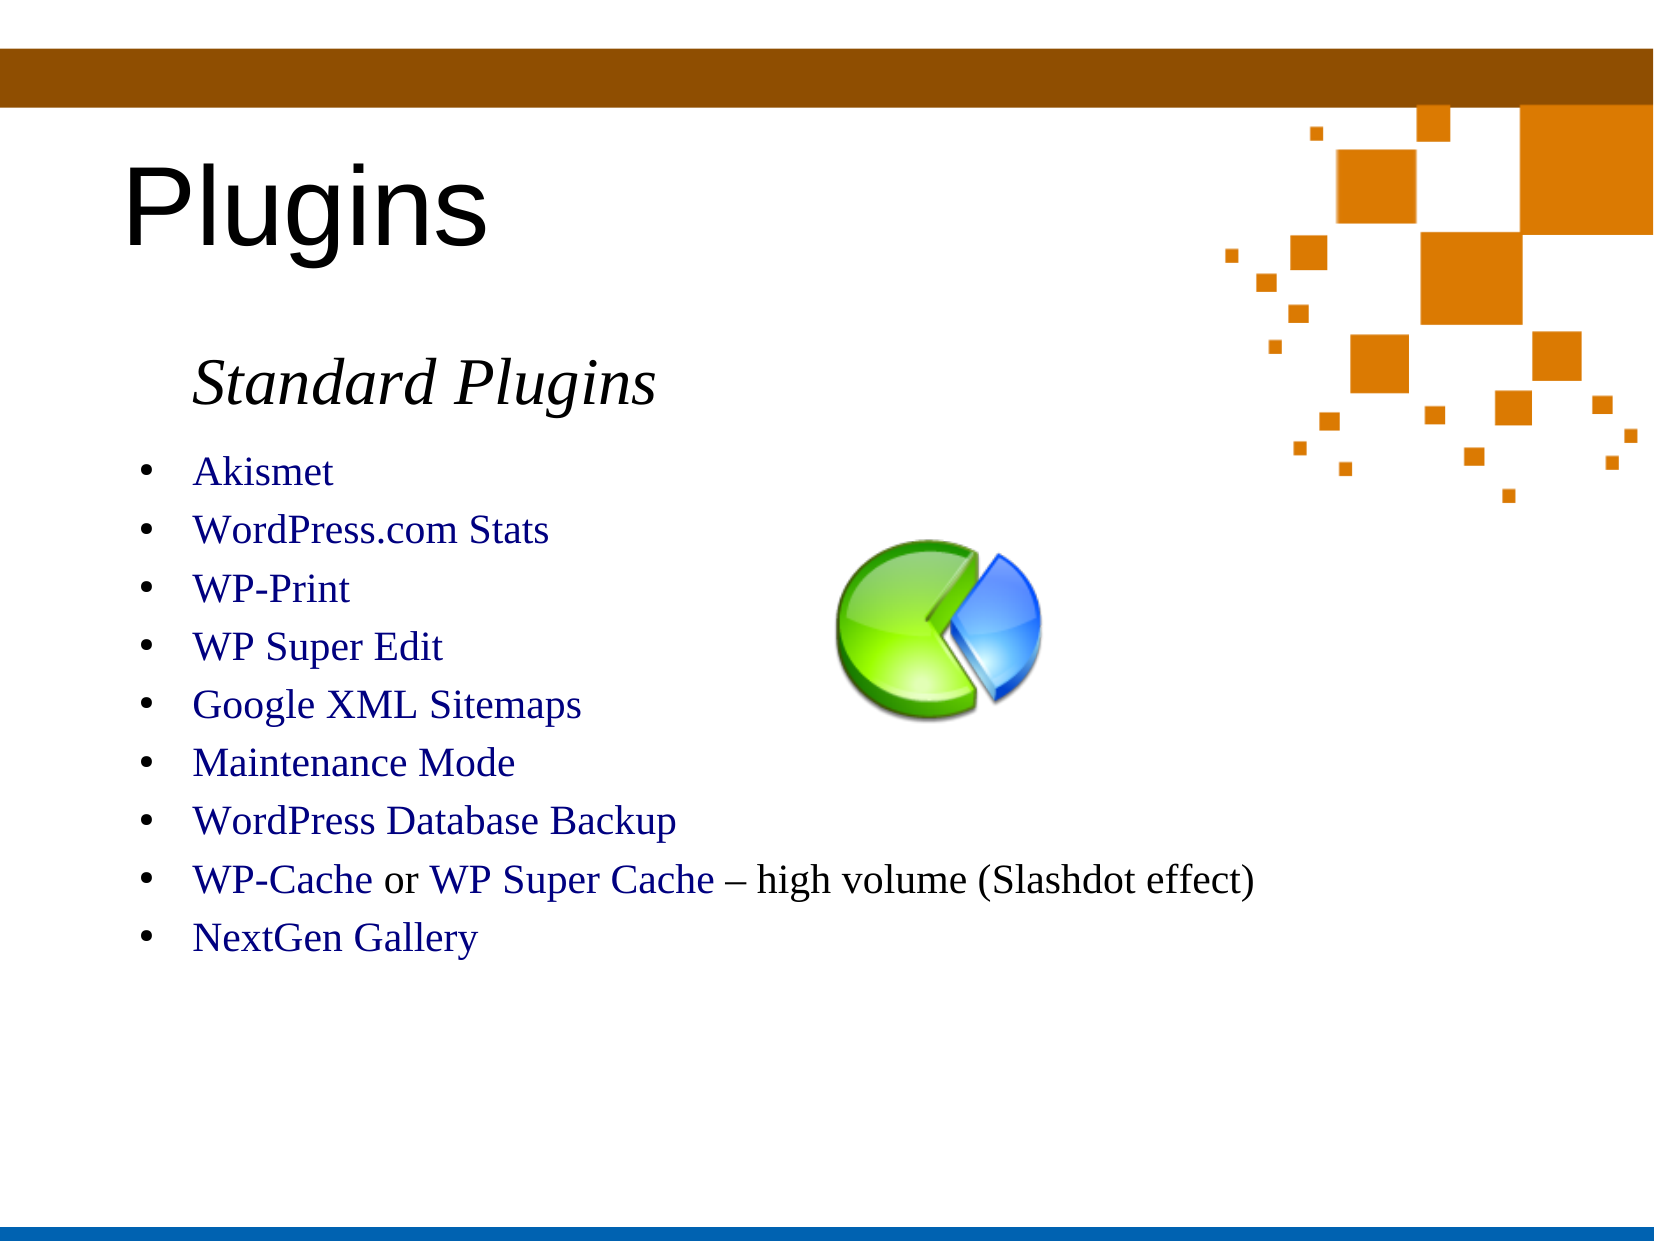

# Plugins
Standard Plugins
Akismet
WordPress.com Stats
WP-Print
WP Super Edit
Google XML Sitemaps
Maintenance Mode
WordPress Database Backup
WP-Cache or WP Super Cache – high volume (Slashdot effect)
NextGen Gallery